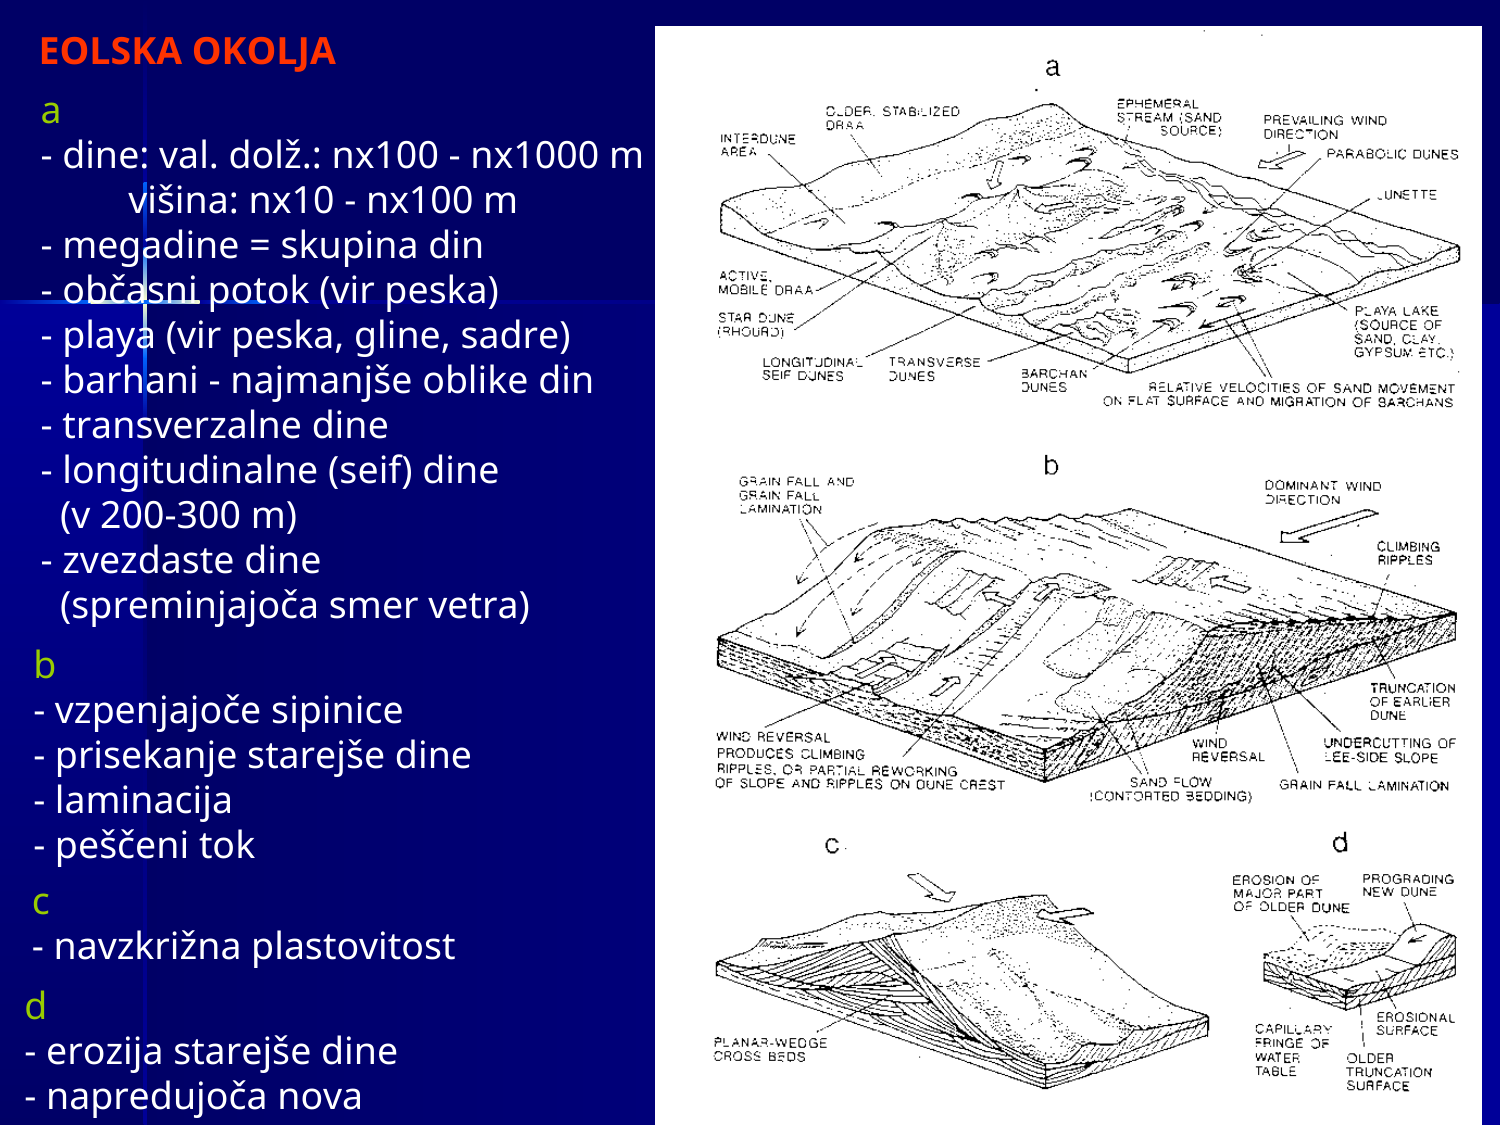

EOLSKA OKOLJA
a
- dine: val. dolž.: nx100 - nx1000 m
 višina: nx10 - nx100 m
- megadine = skupina din
- občasni potok (vir peska)
- playa (vir peska, gline, sadre)
- barhani - najmanjše oblike din
- transverzalne dine
- longitudinalne (seif) dine
 (v 200-300 m)
- zvezdaste dine
 (spreminjajoča smer vetra)
b
- vzpenjajoče sipinice
- prisekanje starejše dine
- laminacija
- peščeni tok
c
- navzkrižna plastovitost
d
- erozija starejše dine
- napredujoča nova